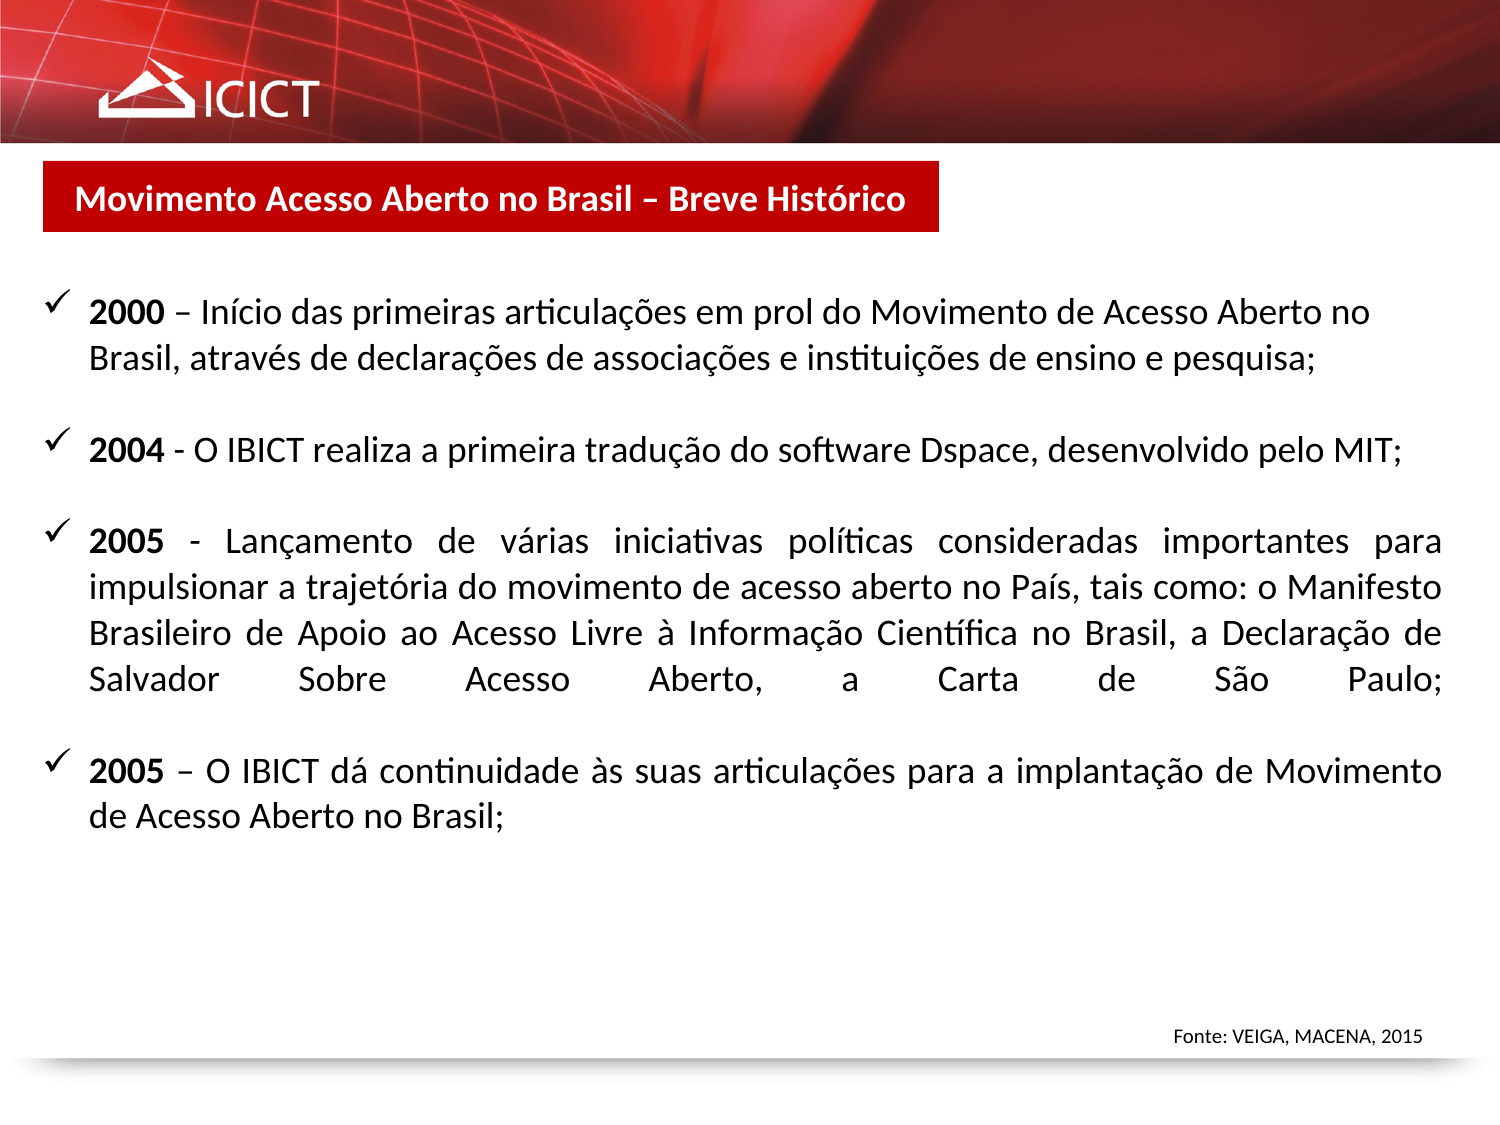

Movimento Acesso Aberto no Brasil – Breve Histórico
2000 – Início das primeiras articulações em prol do Movimento de Acesso Aberto no Brasil, através de declarações de associações e instituições de ensino e pesquisa;
2004 - O IBICT realiza a primeira tradução do software Dspace, desenvolvido pelo MIT;
2005 - Lançamento de várias iniciativas políticas consideradas importantes para impulsionar a trajetória do movimento de acesso aberto no País, tais como: o Manifesto Brasileiro de Apoio ao Acesso Livre à Informação Científica no Brasil, a Declaração de Salvador Sobre Acesso Aberto, a Carta de São Paulo;
2005 – O IBICT dá continuidade às suas articulações para a implantação de Movimento de Acesso Aberto no Brasil;
Fonte: VEIGA, MACENA, 2015